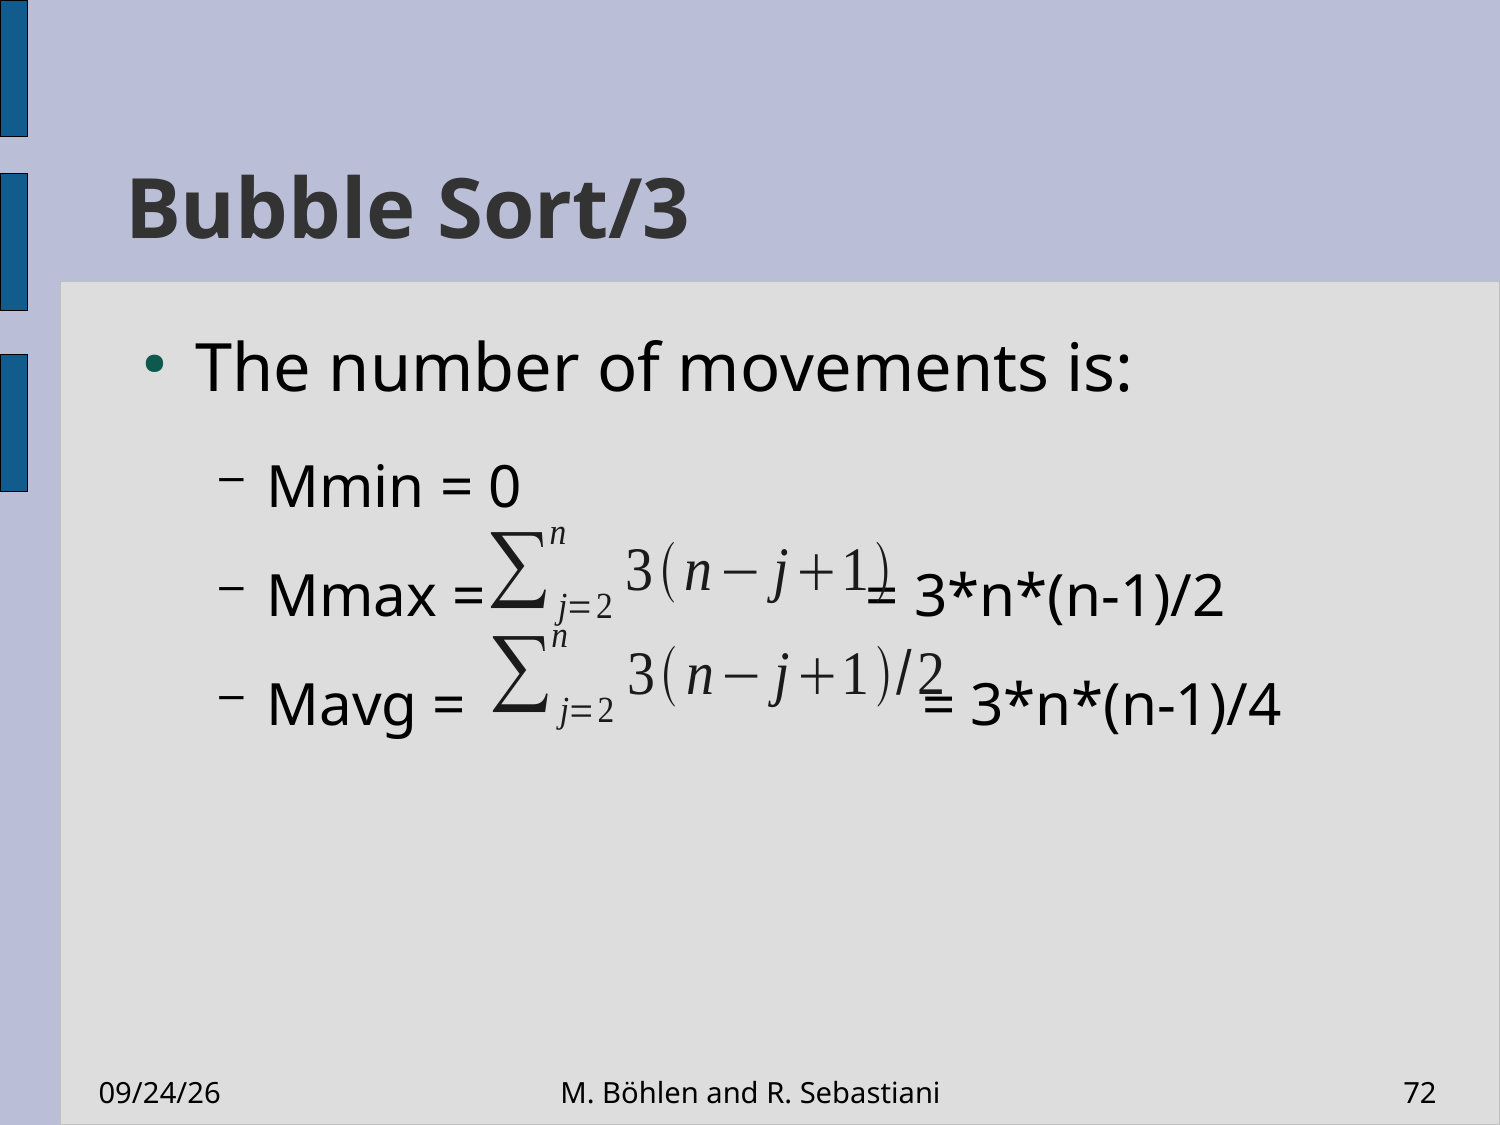

# Bubble Sort/3
The number of movements is:
Mmin = 0
Mmax = = 3*n*(n-1)/2
Mavg = = 3*n*(n-1)/4
M. Böhlen and R. Sebastiani
72